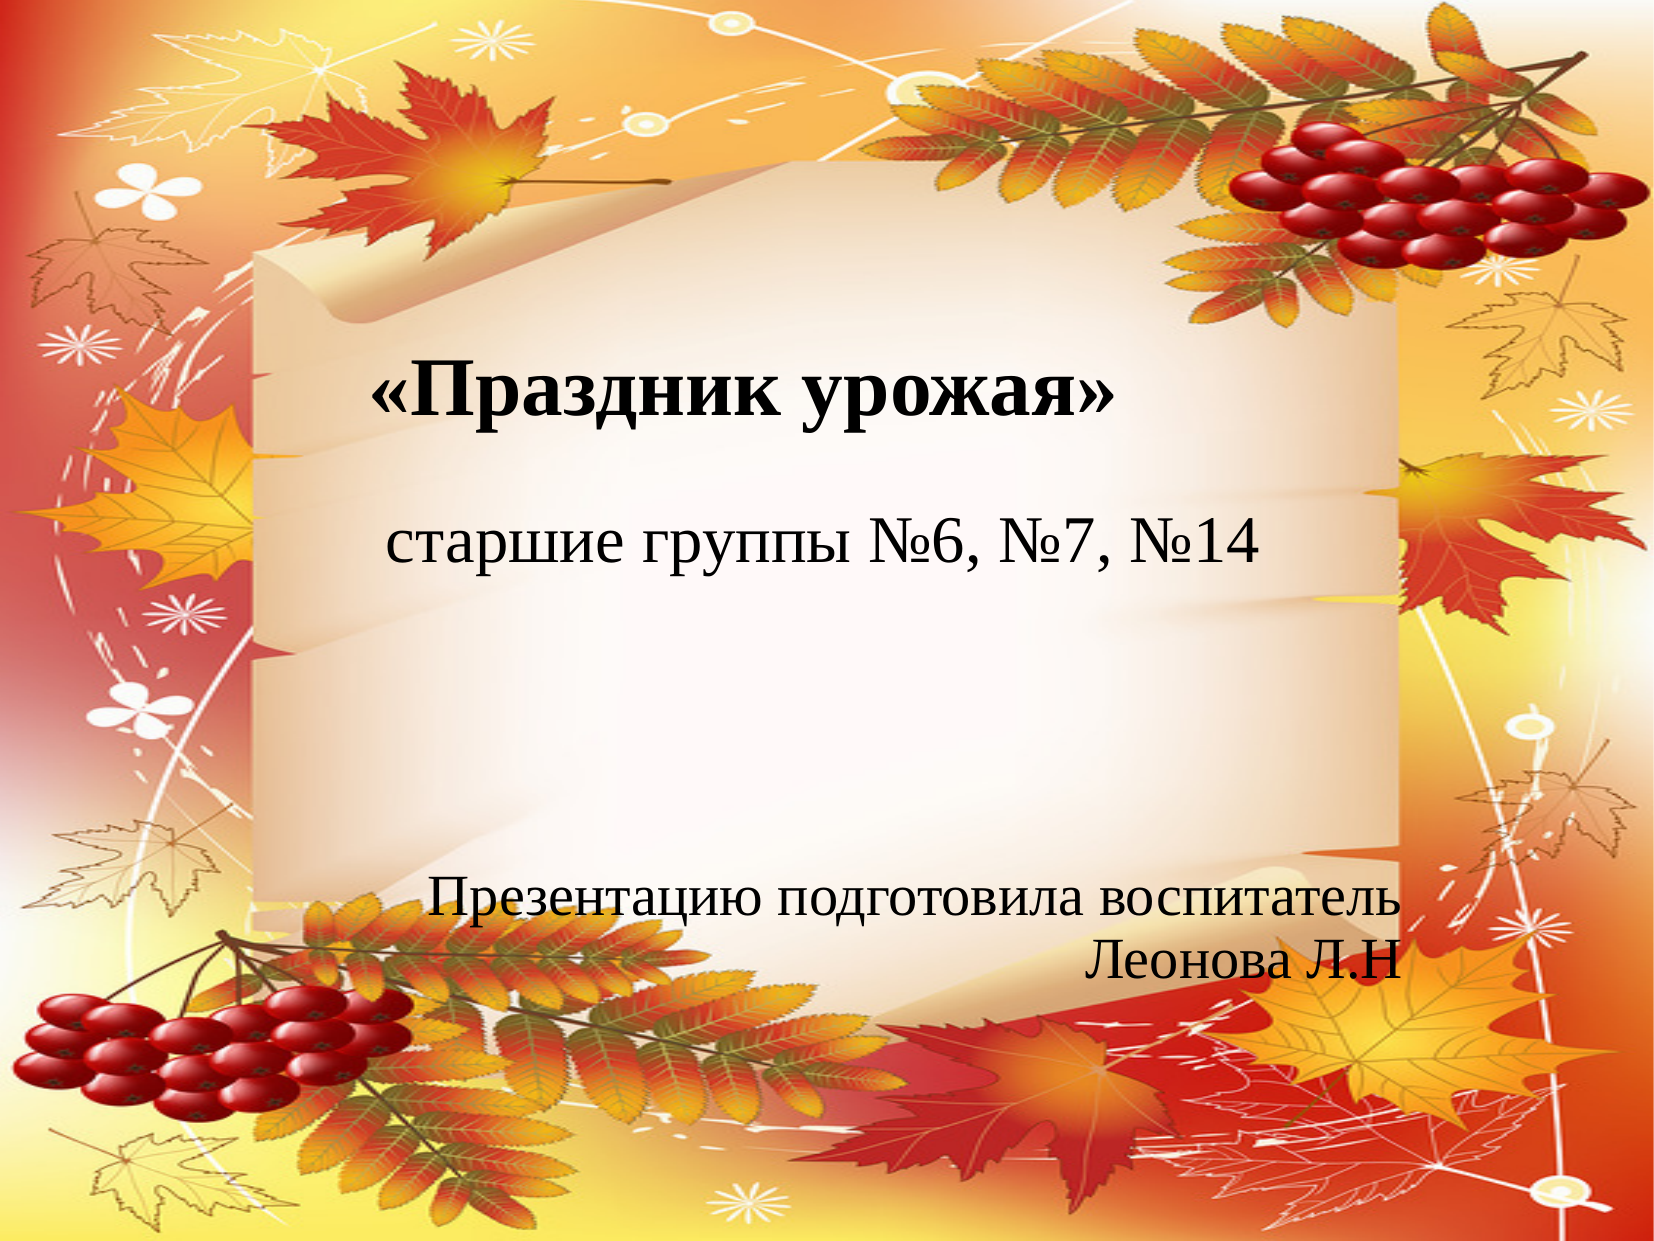

«Праздник урожая»
 старшие группы №6, №7, №14
Презентацию подготовила воспитатель
Леонова Л.Н